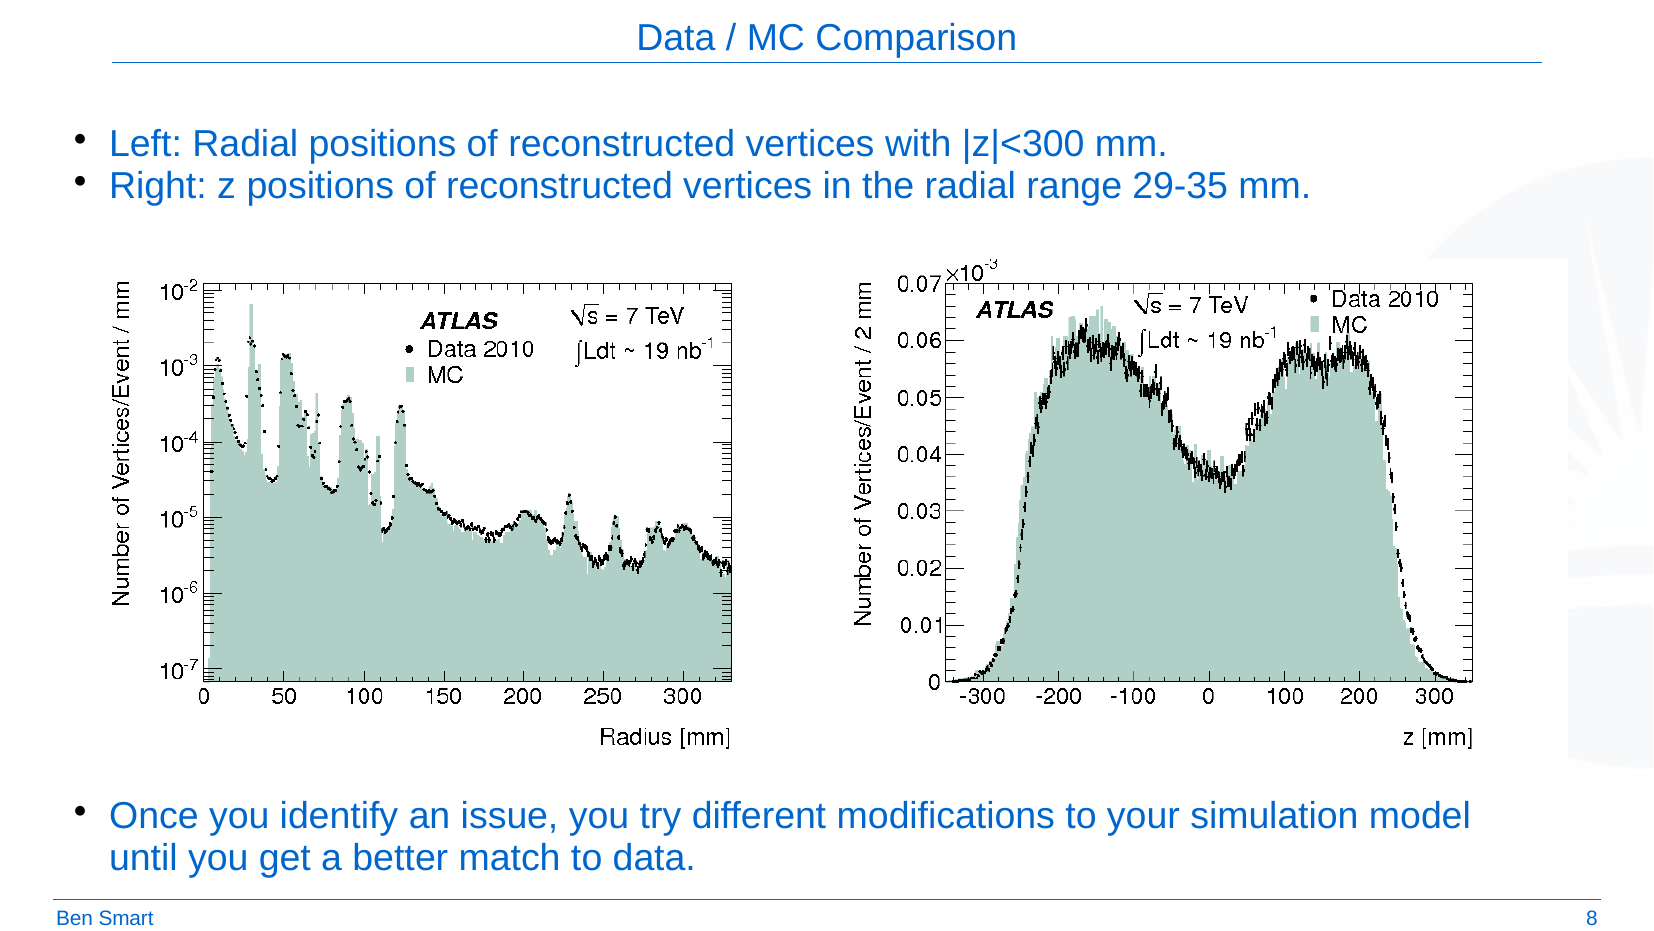

Data / MC Comparison
Left: Radial positions of reconstructed vertices with |z|<300 mm.
Right: z positions of reconstructed vertices in the radial range 29-35 mm.
Once you identify an issue, you try different modifications to your simulation model
until you get a better match to data.
Ben Smart